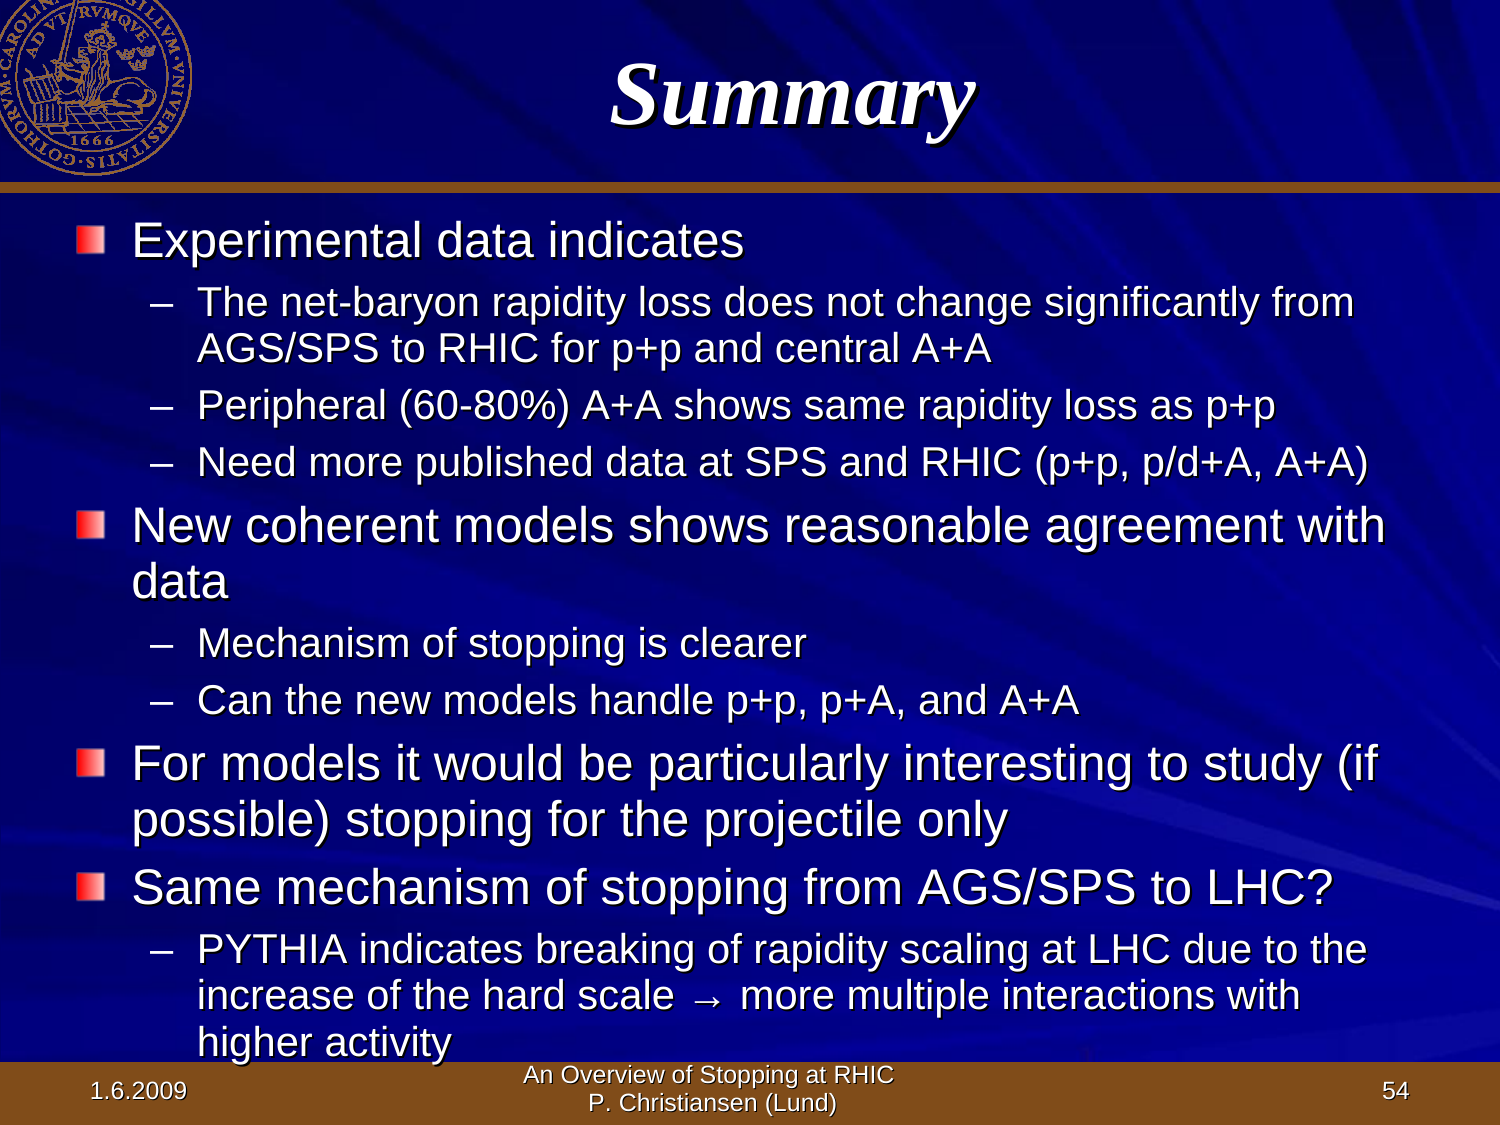

# Summary
Experimental data indicates
The net-baryon rapidity loss does not change significantly from AGS/SPS to RHIC for p+p and central A+A
Peripheral (60-80%) A+A shows same rapidity loss as p+p
Need more published data at SPS and RHIC (p+p, p/d+A, A+A)
New coherent models shows reasonable agreement with data
Mechanism of stopping is clearer
Can the new models handle p+p, p+A, and A+A
For models it would be particularly interesting to study (if possible) stopping for the projectile only
Same mechanism of stopping from AGS/SPS to LHC?
PYTHIA indicates breaking of rapidity scaling at LHC due to the increase of the hard scale → more multiple interactions with higher activity
54